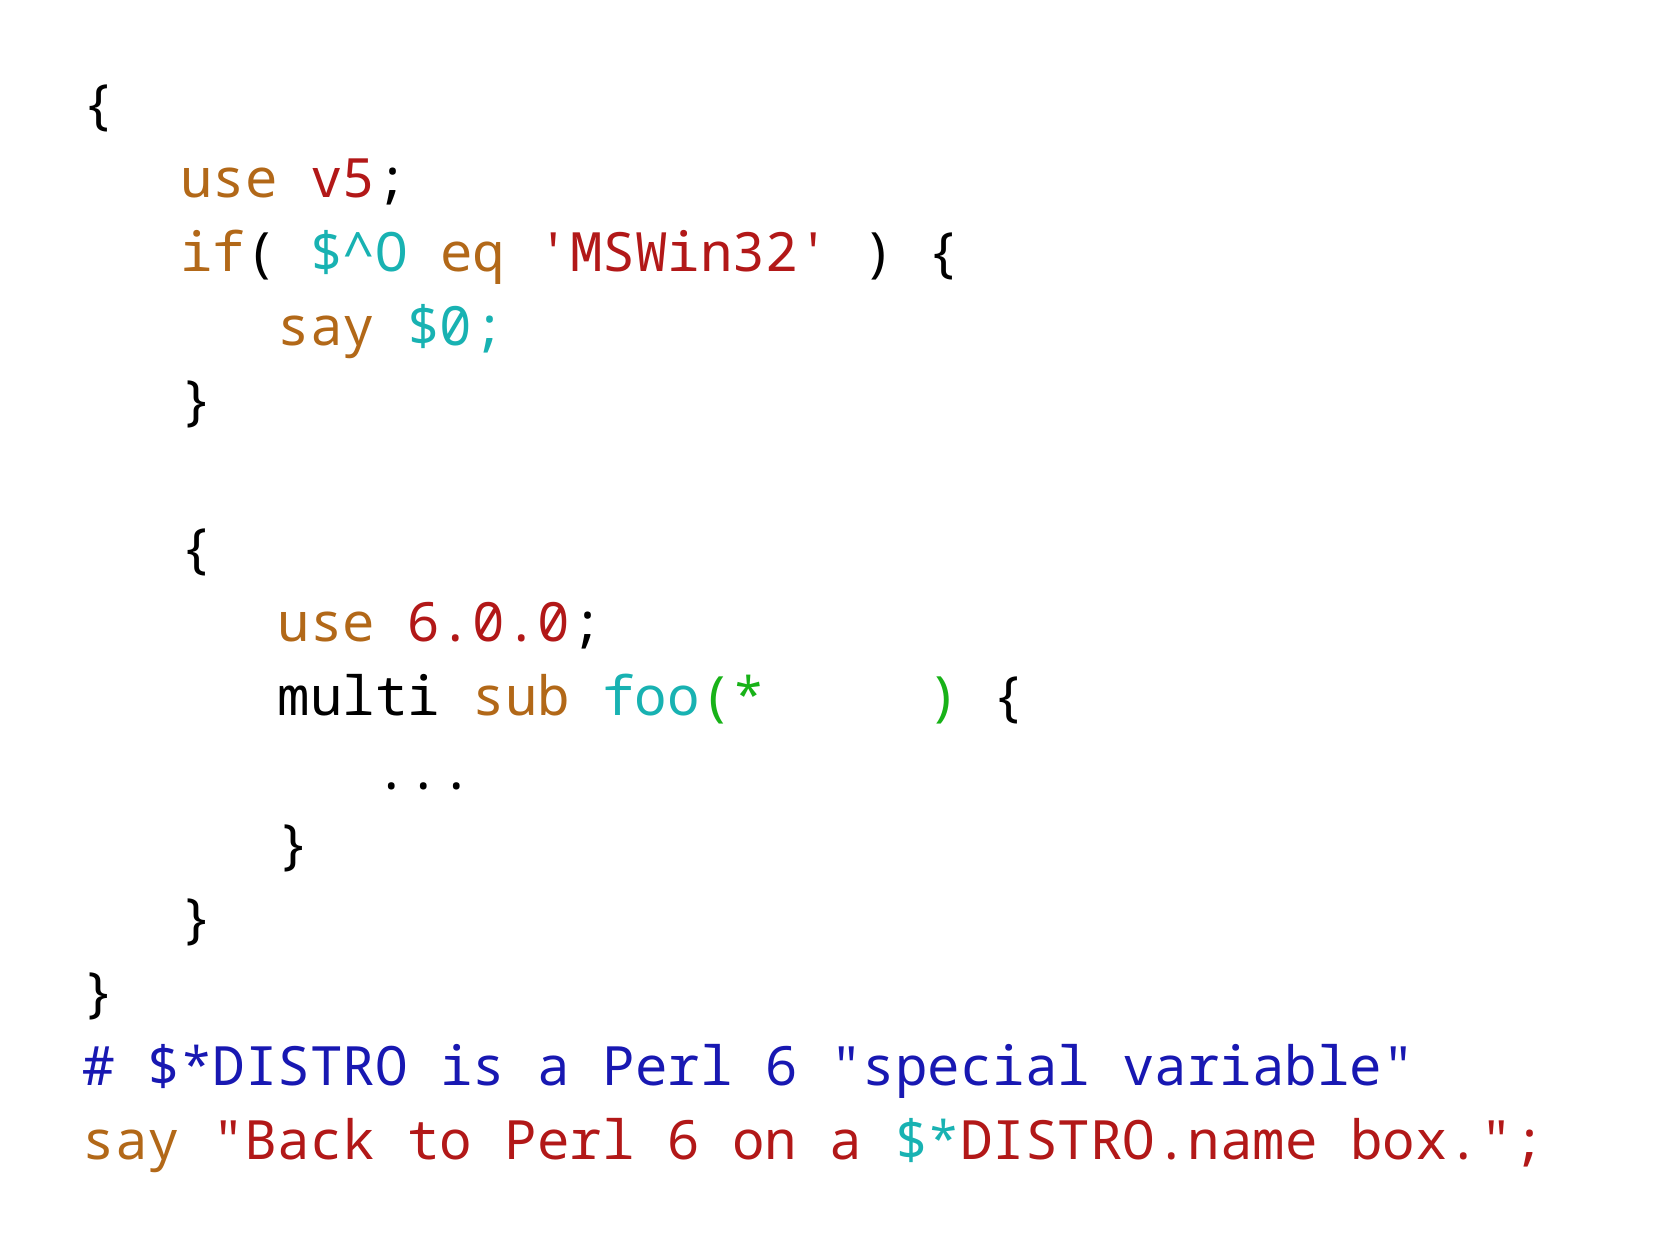

# { use v5; if( $^O eq 'MSWin32' ) { say $0; }    {       use 6.0.0;       multi sub foo(*@args) {          ...       }    } } # $*DISTRO is a Perl 6 "special variable" say "Back to Perl 6 on a $*DISTRO.name box.";